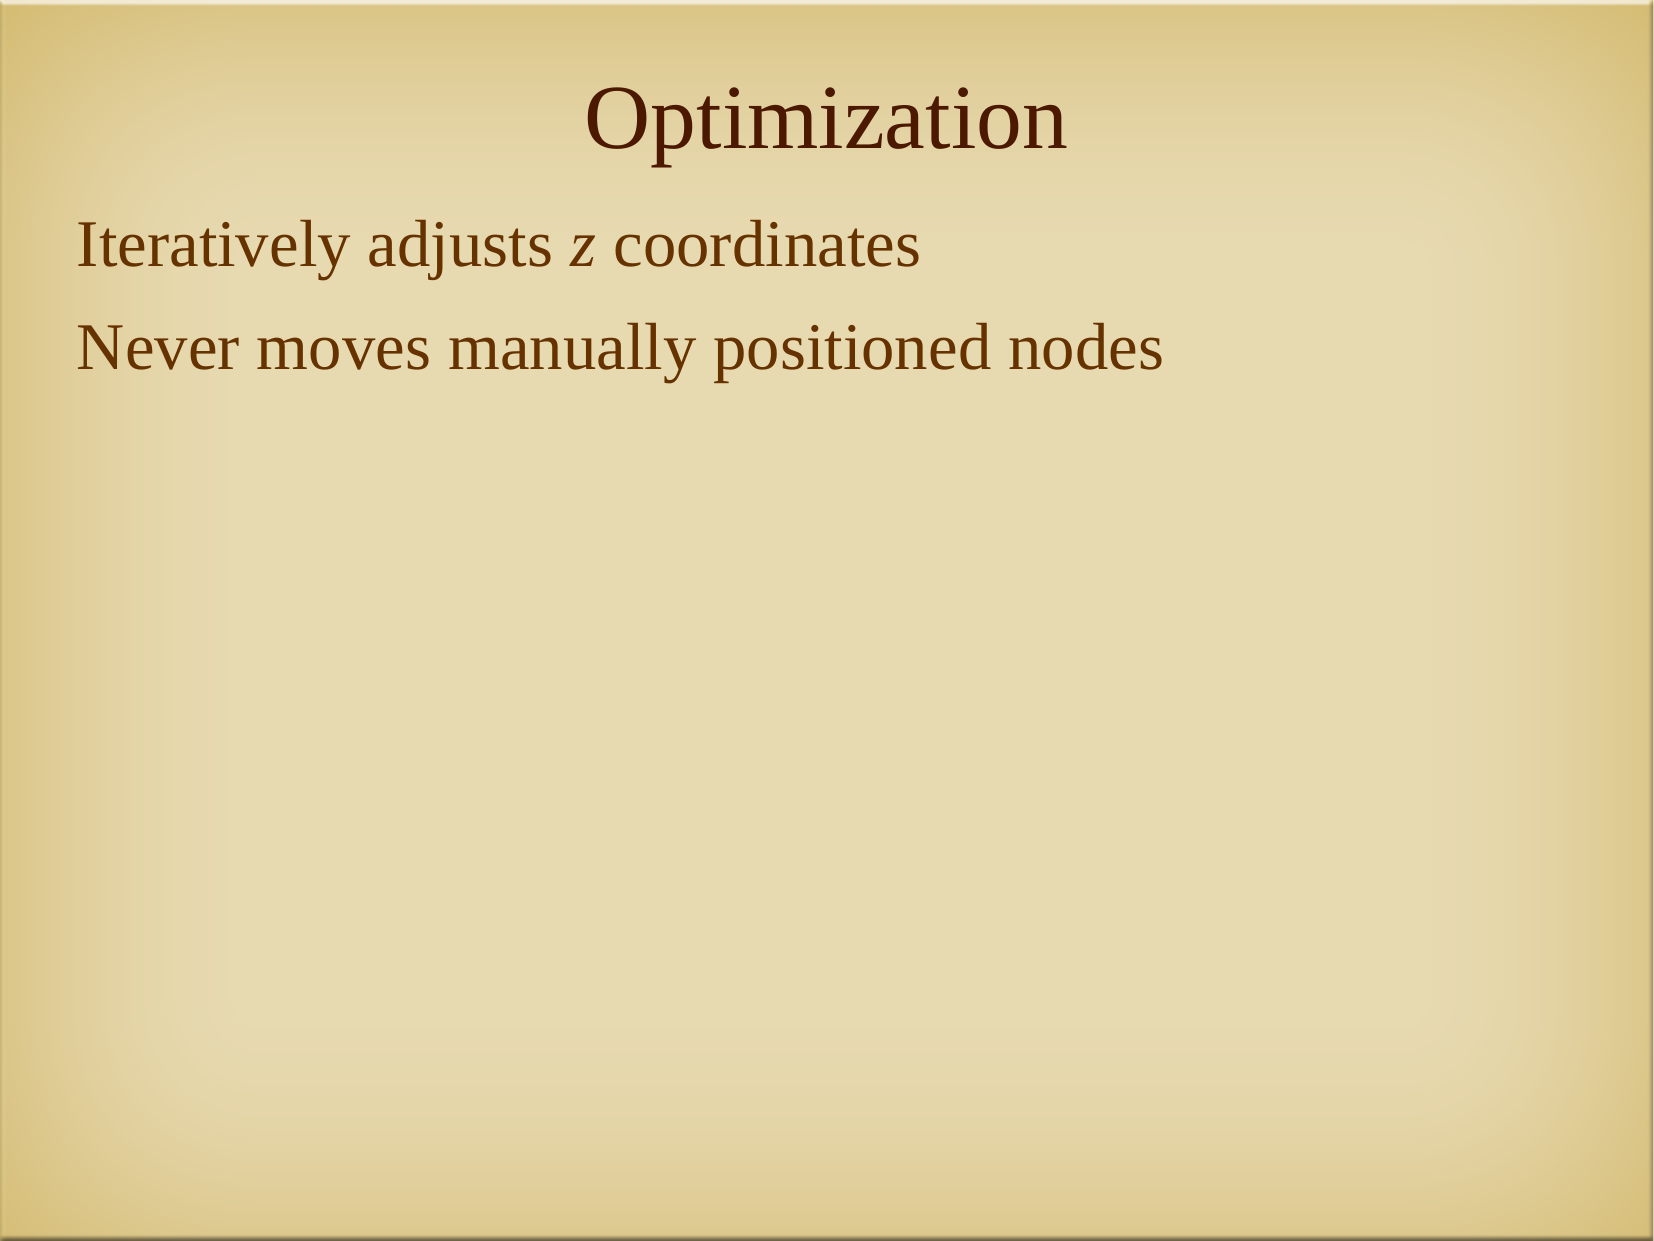

# Optimization
Iteratively adjusts z coordinates
Never moves manually positioned nodes